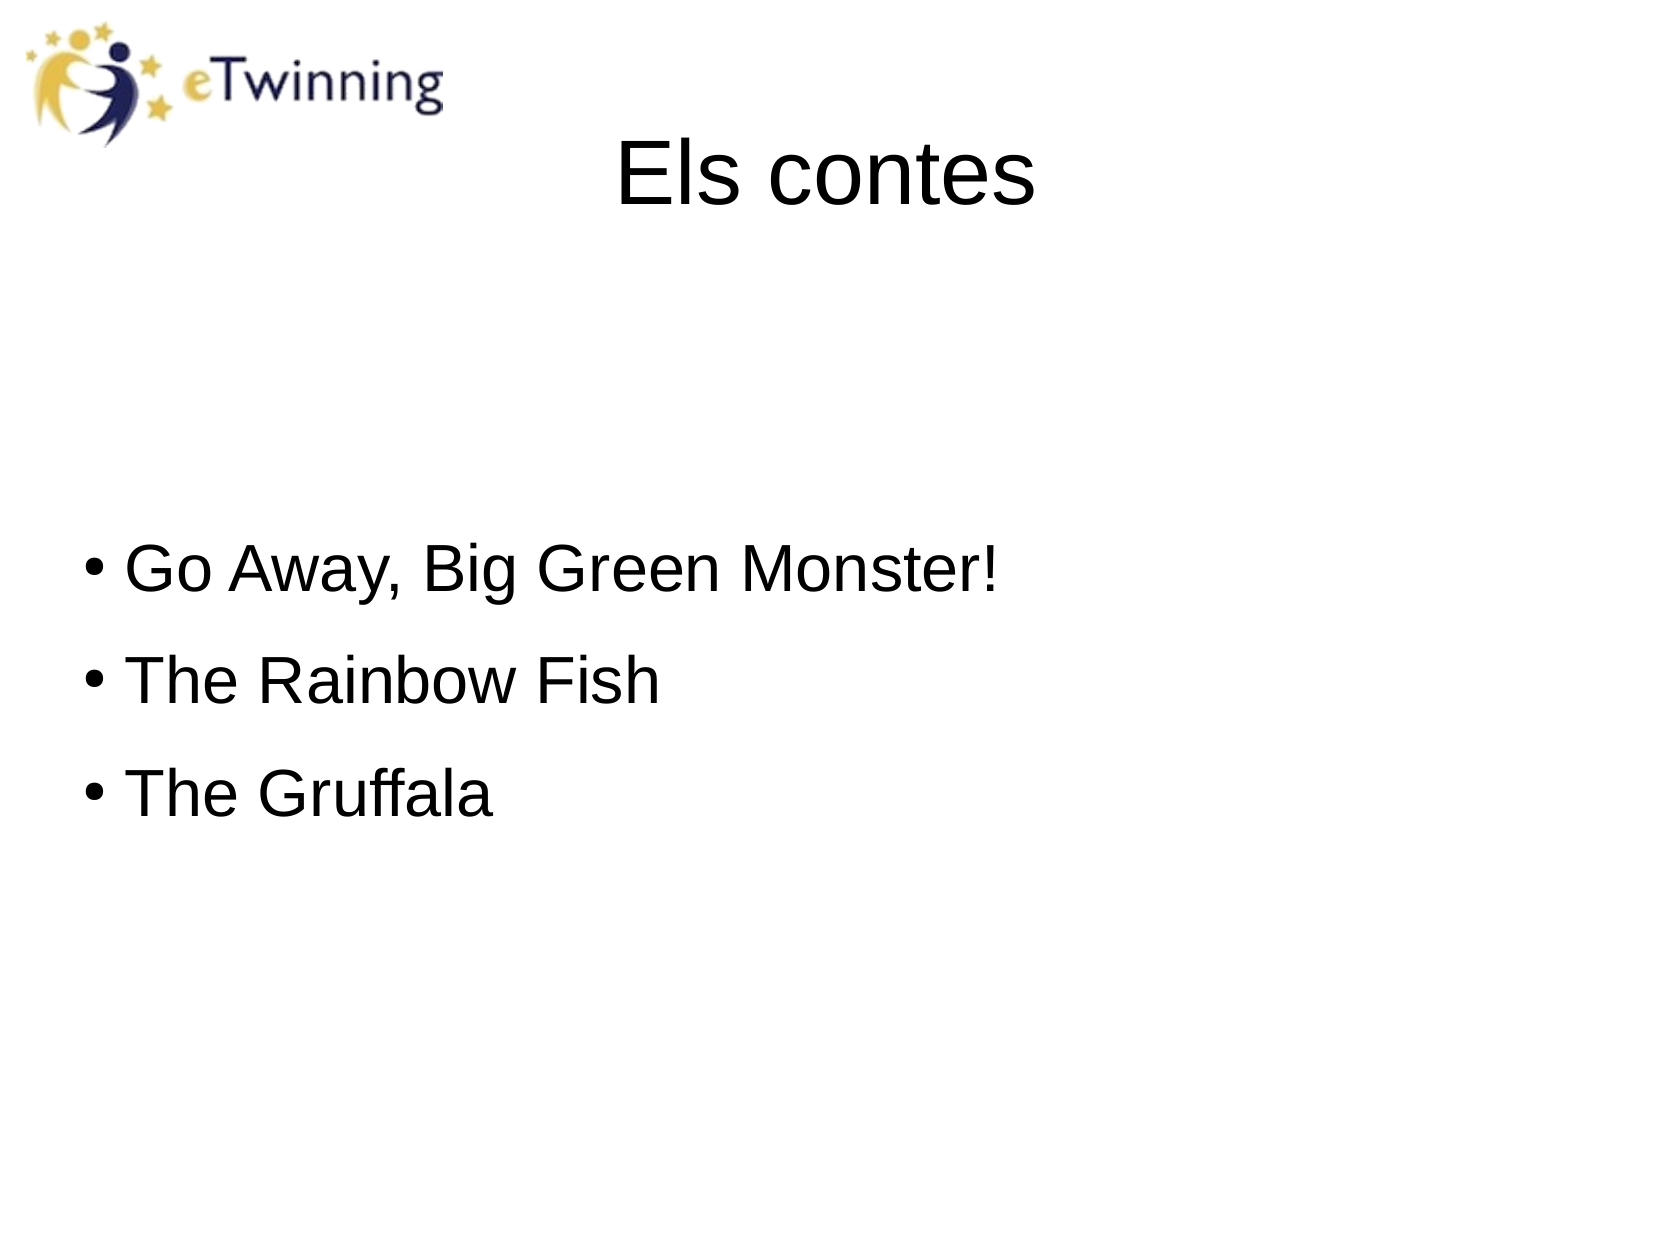

# Els contes
 Go Away, Big Green Monster!
 The Rainbow Fish
 The Gruffala